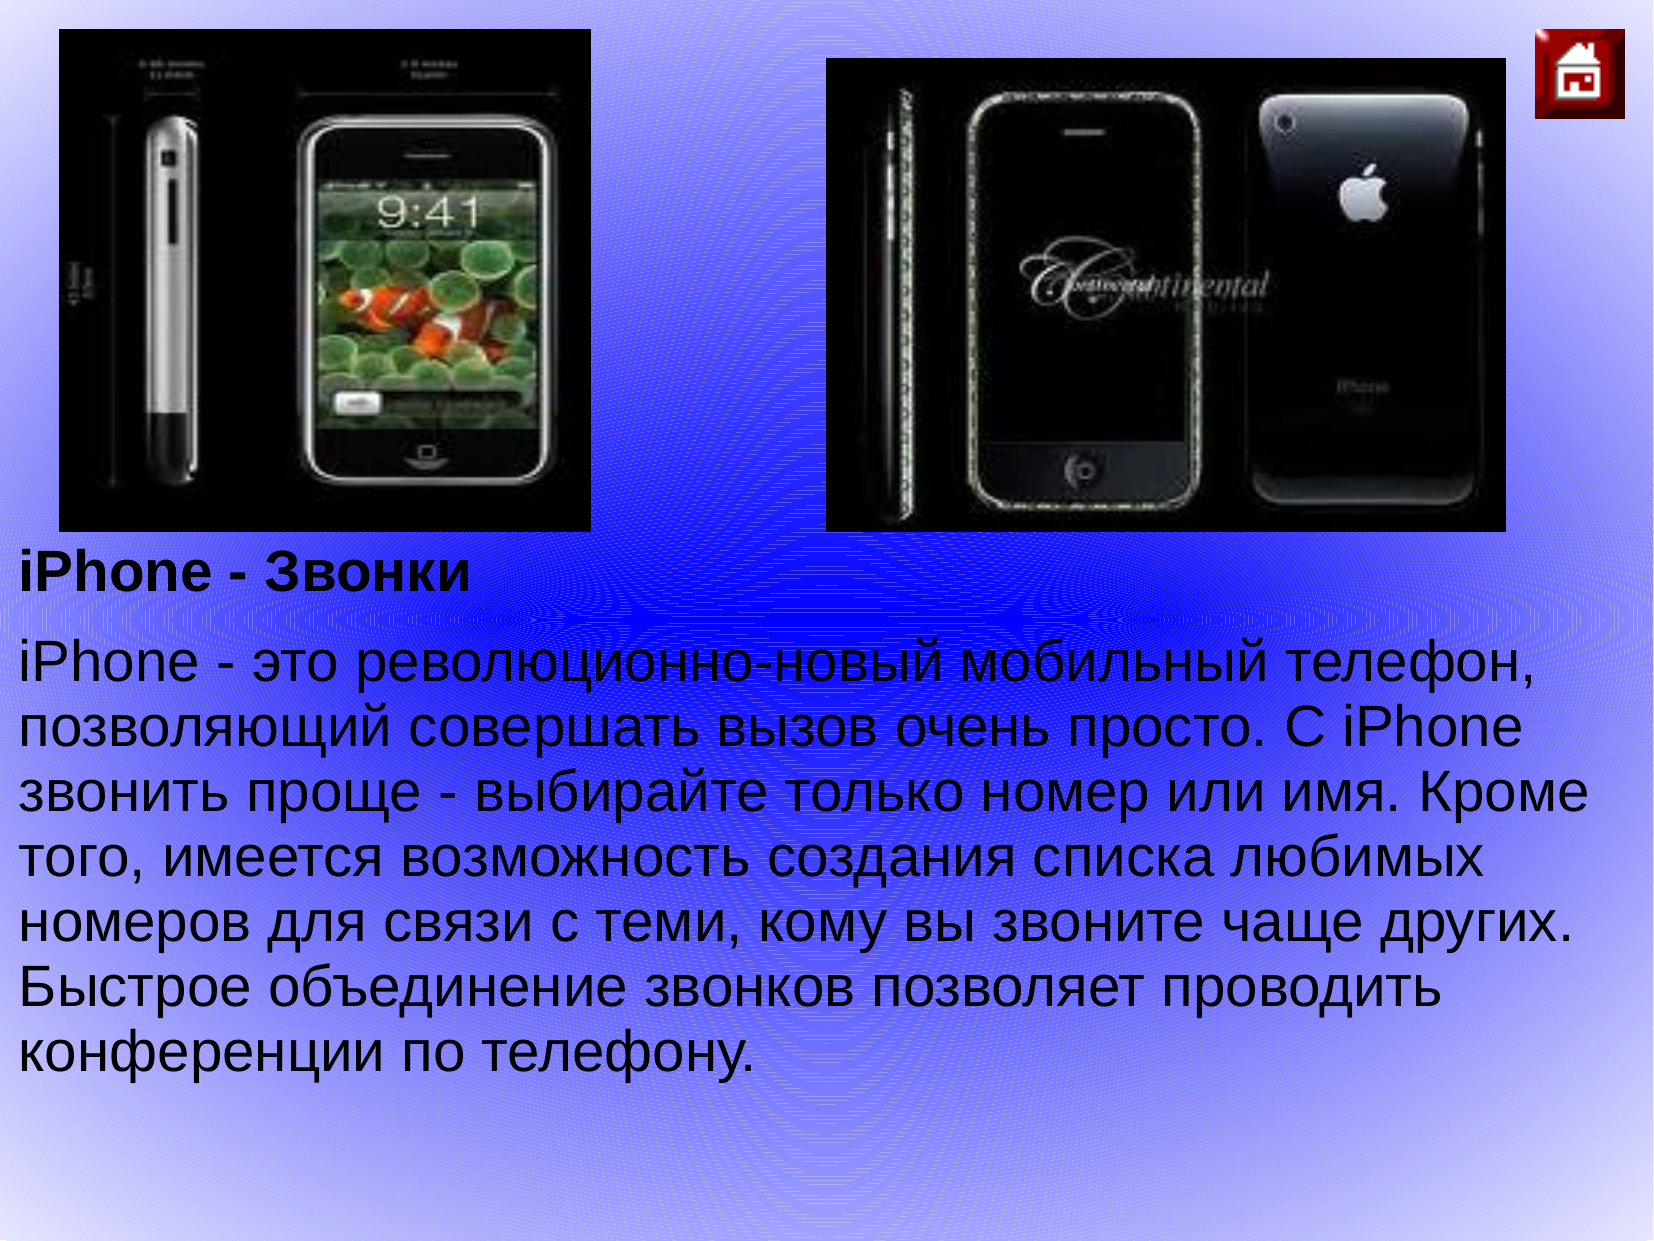

iPhone - Звонки
iPhone - это революционно-новый мобильный телефон, позволяющий совершать вызов очень просто. С iPhone звонить проще - выбирайте только номер или имя. Кроме того, имеется возможность создания списка любимых номеров для связи с теми, кому вы звоните чаще других. Быстрое объединение звонков позволяет проводить конференции по телефону.